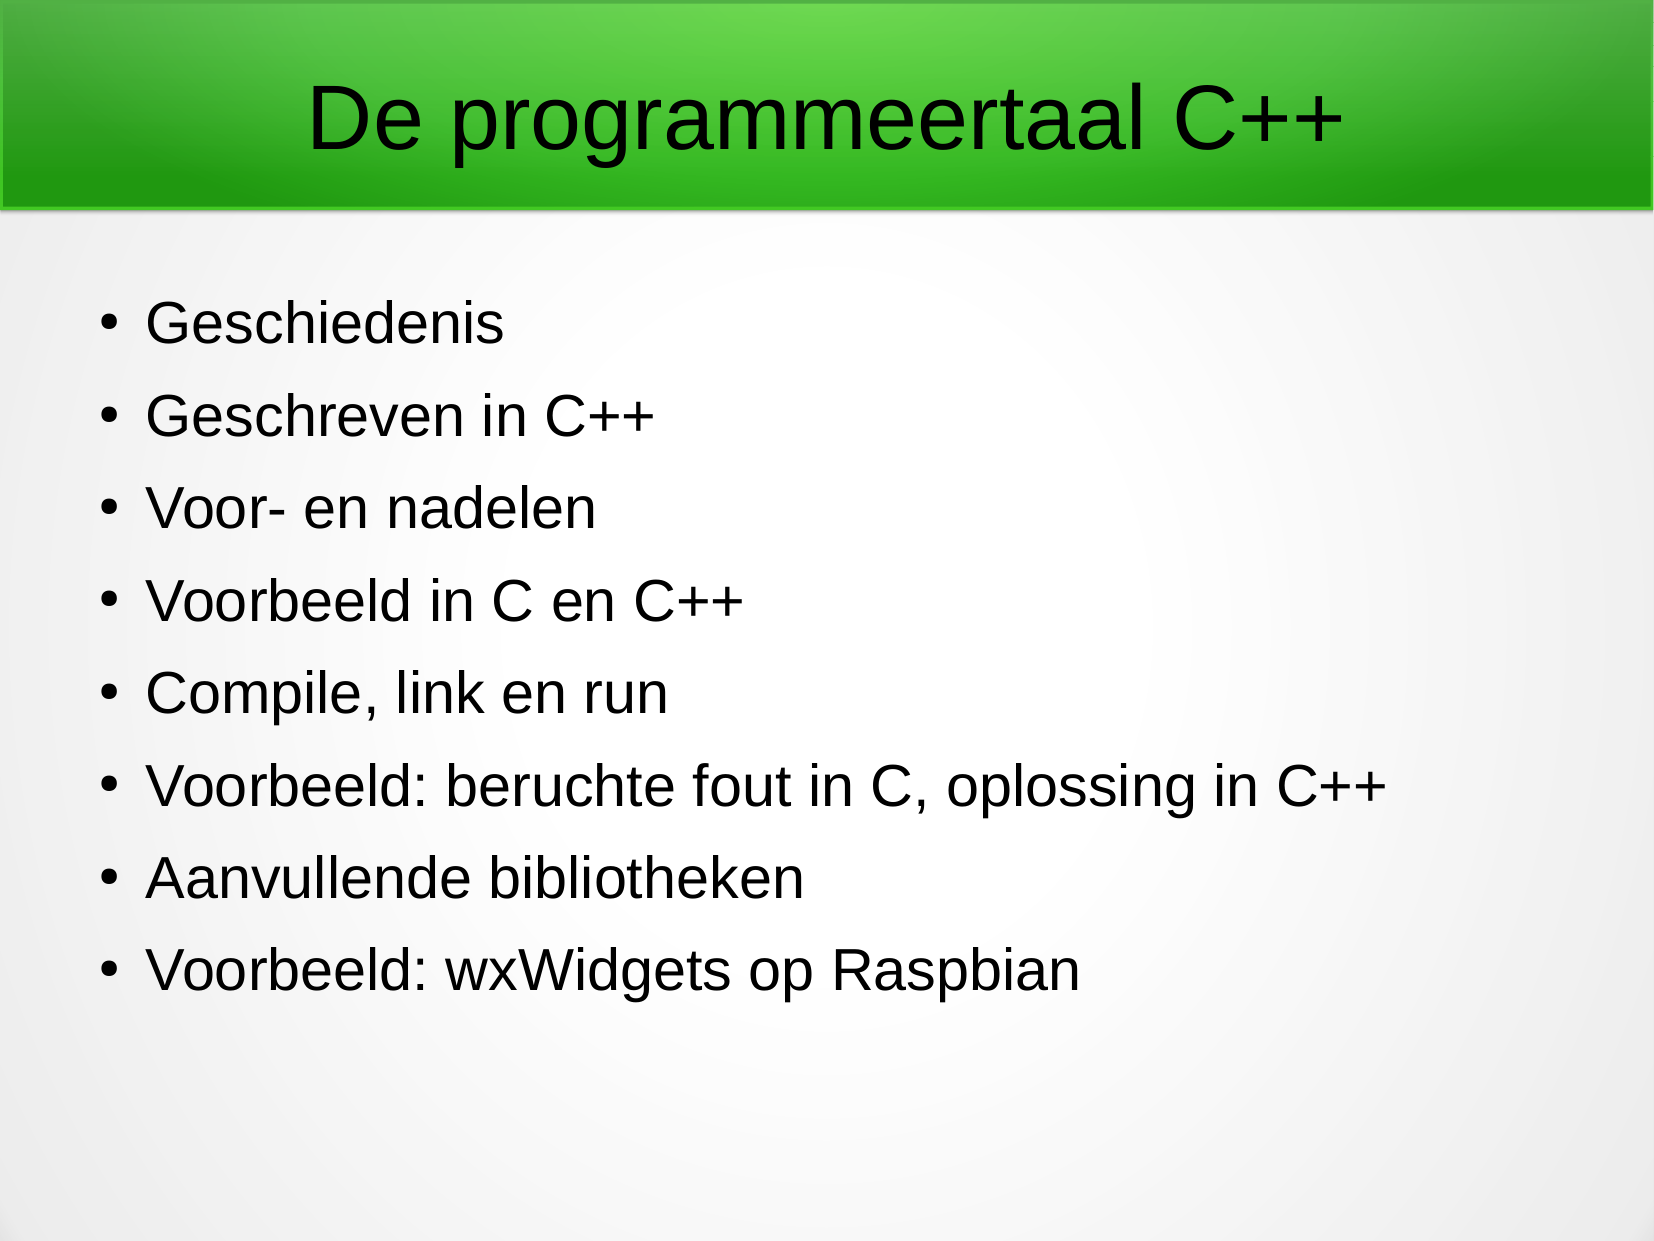

# De programmeertaal C++
Geschiedenis
Geschreven in C++
Voor- en nadelen
Voorbeeld in C en C++
Compile, link en run
Voorbeeld: beruchte fout in C, oplossing in C++
Aanvullende bibliotheken
Voorbeeld: wxWidgets op Raspbian